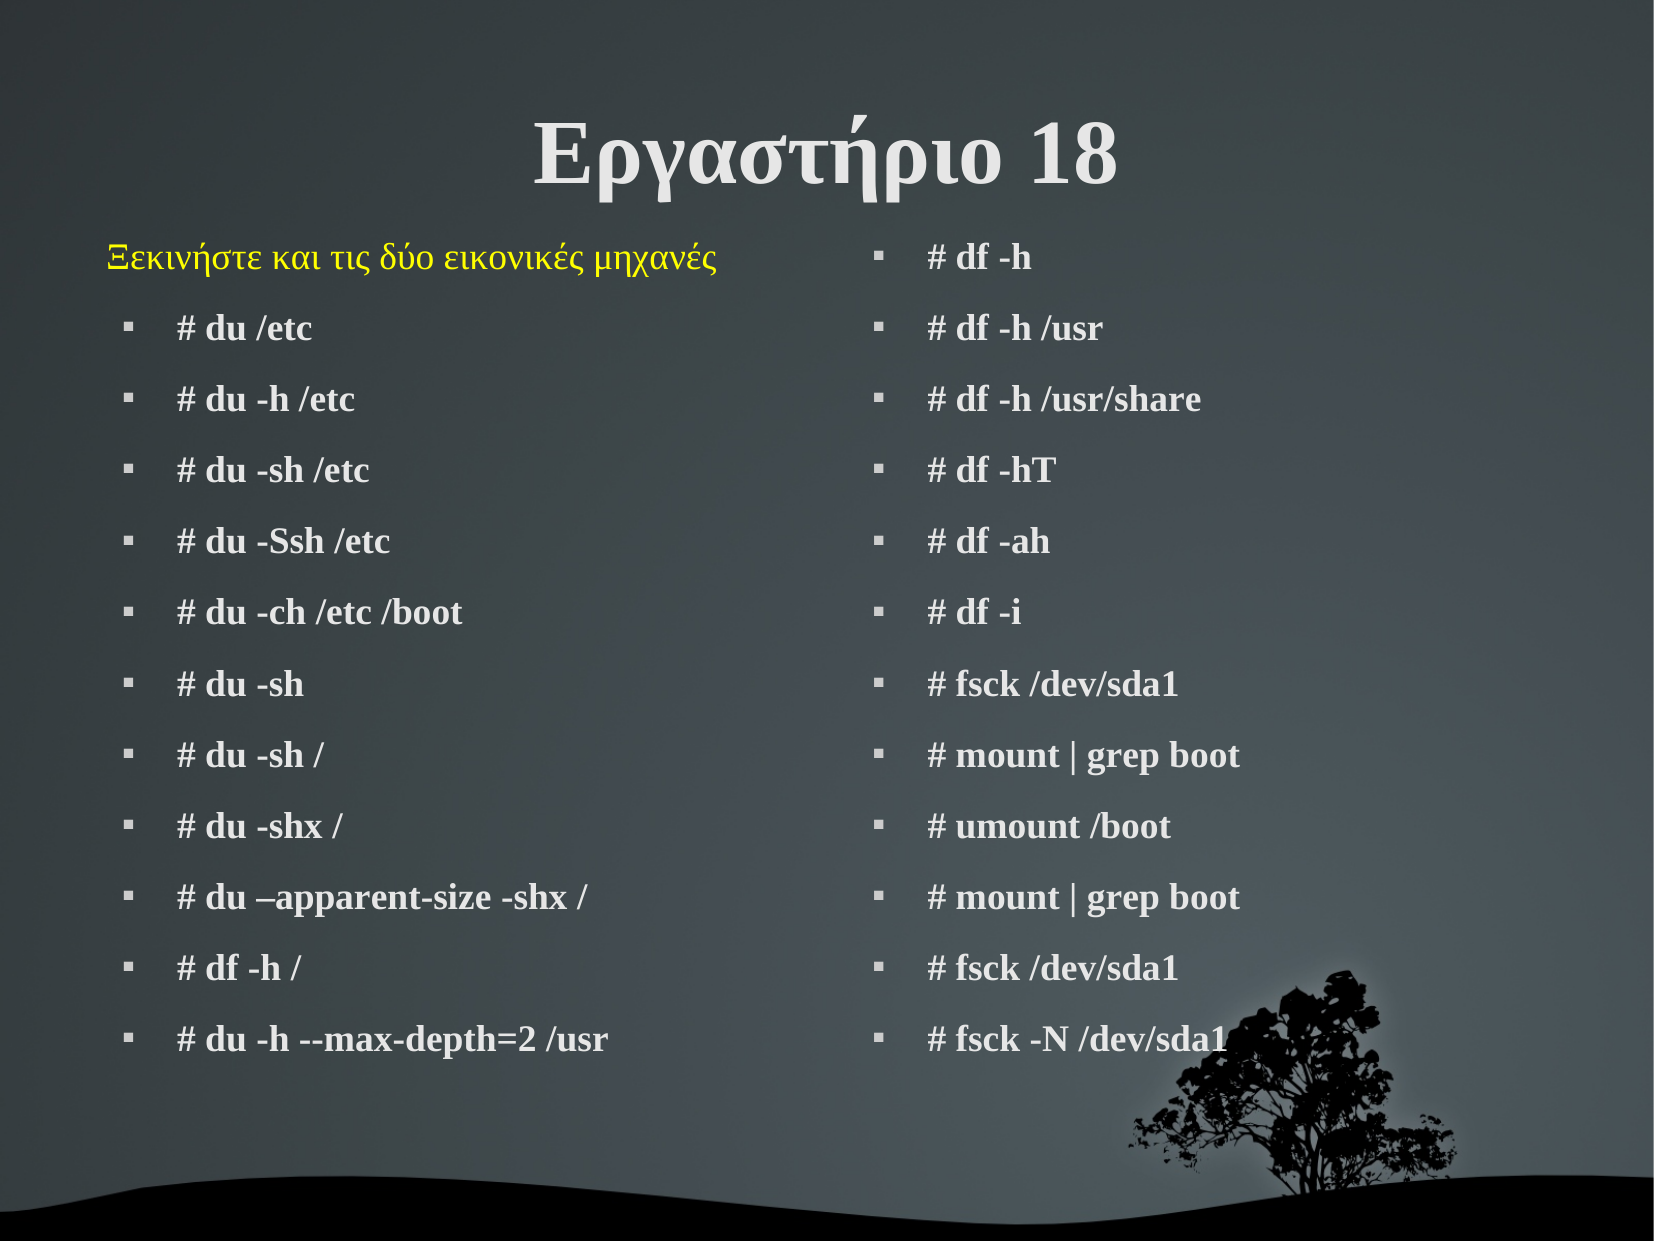

Εργαστήριο 18
# Ξεκινήστε και τις δύο εικονικές μηχανές
# du /etc
# du -h /etc
# du -sh /etc
# du -Ssh /etc
# du -ch /etc /boot
# du -sh
# du -sh /
# du -shx /
# du –apparent-size -shx /
# df -h /
# du -h --max-depth=2 /usr
# df -h
# df -h /usr
# df -h /usr/share
# df -hT
# df -ah
# df -i
# fsck /dev/sda1
# mount | grep boot
# umount /boot
# mount | grep boot
# fsck /dev/sda1
# fsck -N /dev/sda1